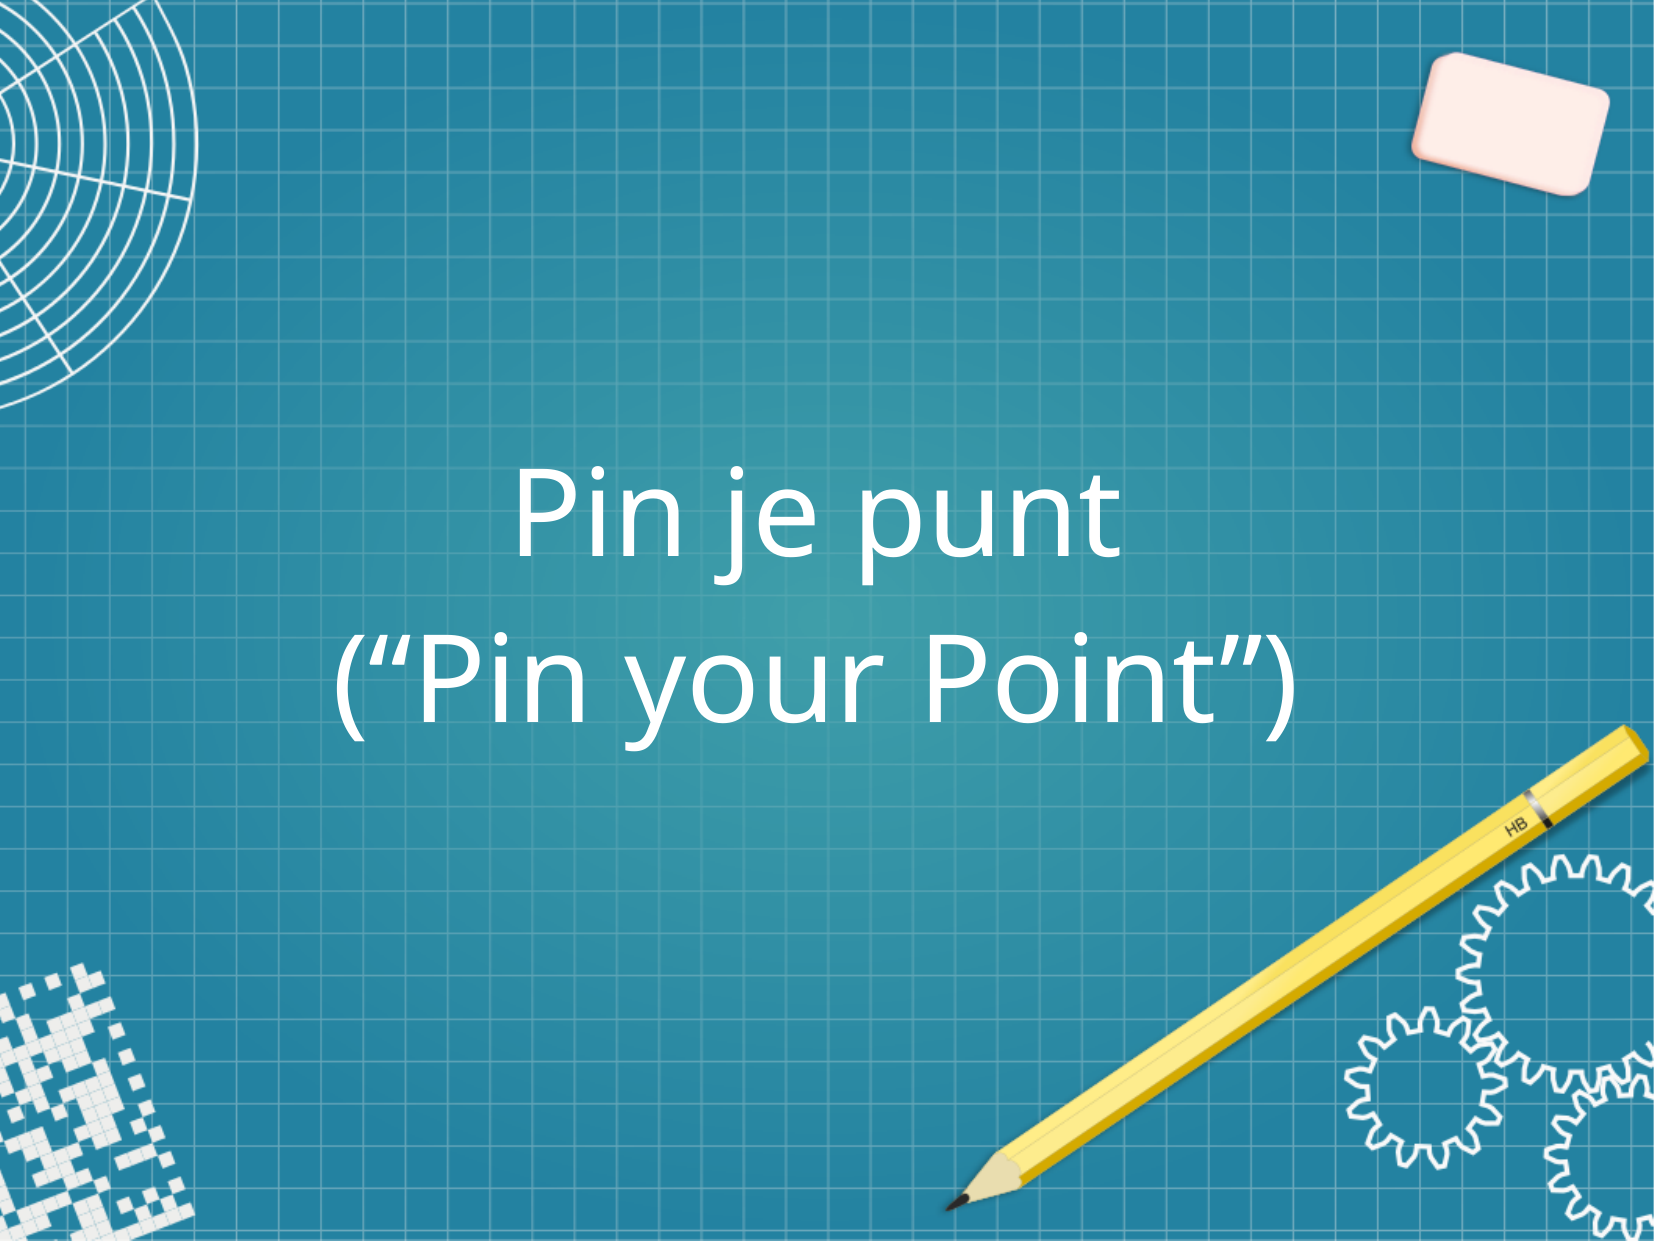

# Pin je punt (“Pin your Point”)